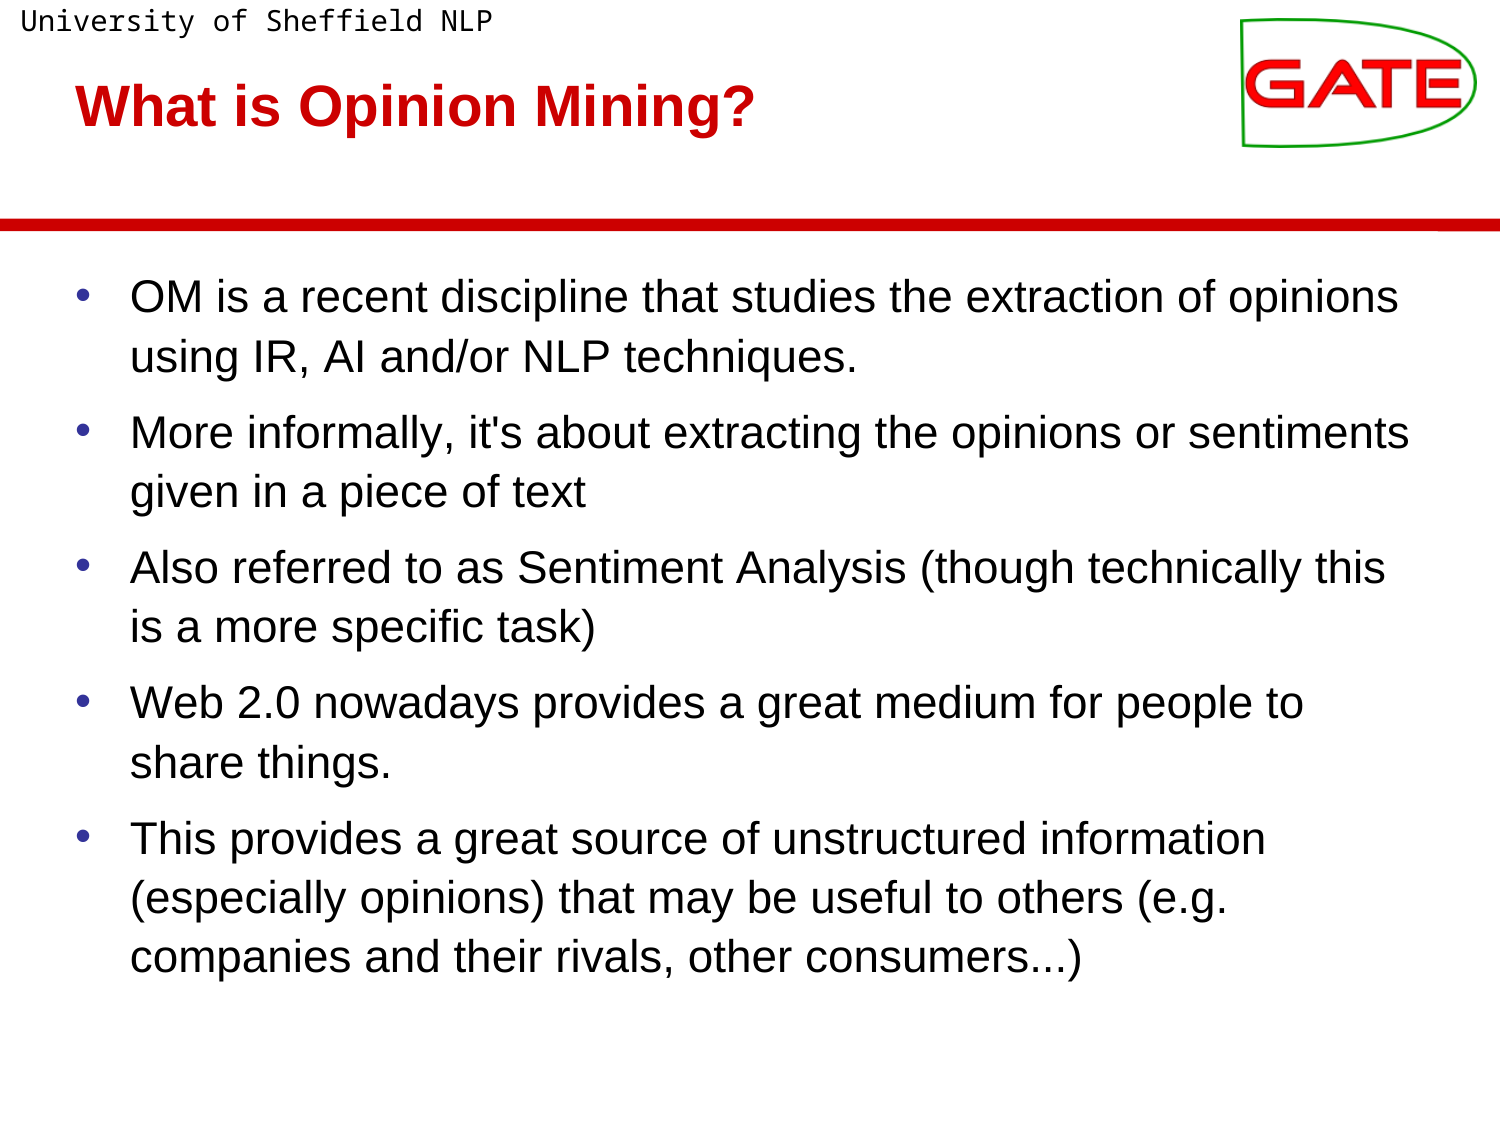

# What is Opinion Mining?
OM is a recent discipline that studies the extraction of opinions using IR, AI and/or NLP techniques.
More informally, it's about extracting the opinions or sentiments given in a piece of text
Also referred to as Sentiment Analysis (though technically this is a more specific task)
Web 2.0 nowadays provides a great medium for people to share things.
This provides a great source of unstructured information (especially opinions) that may be useful to others (e.g. companies and their rivals, other consumers...)